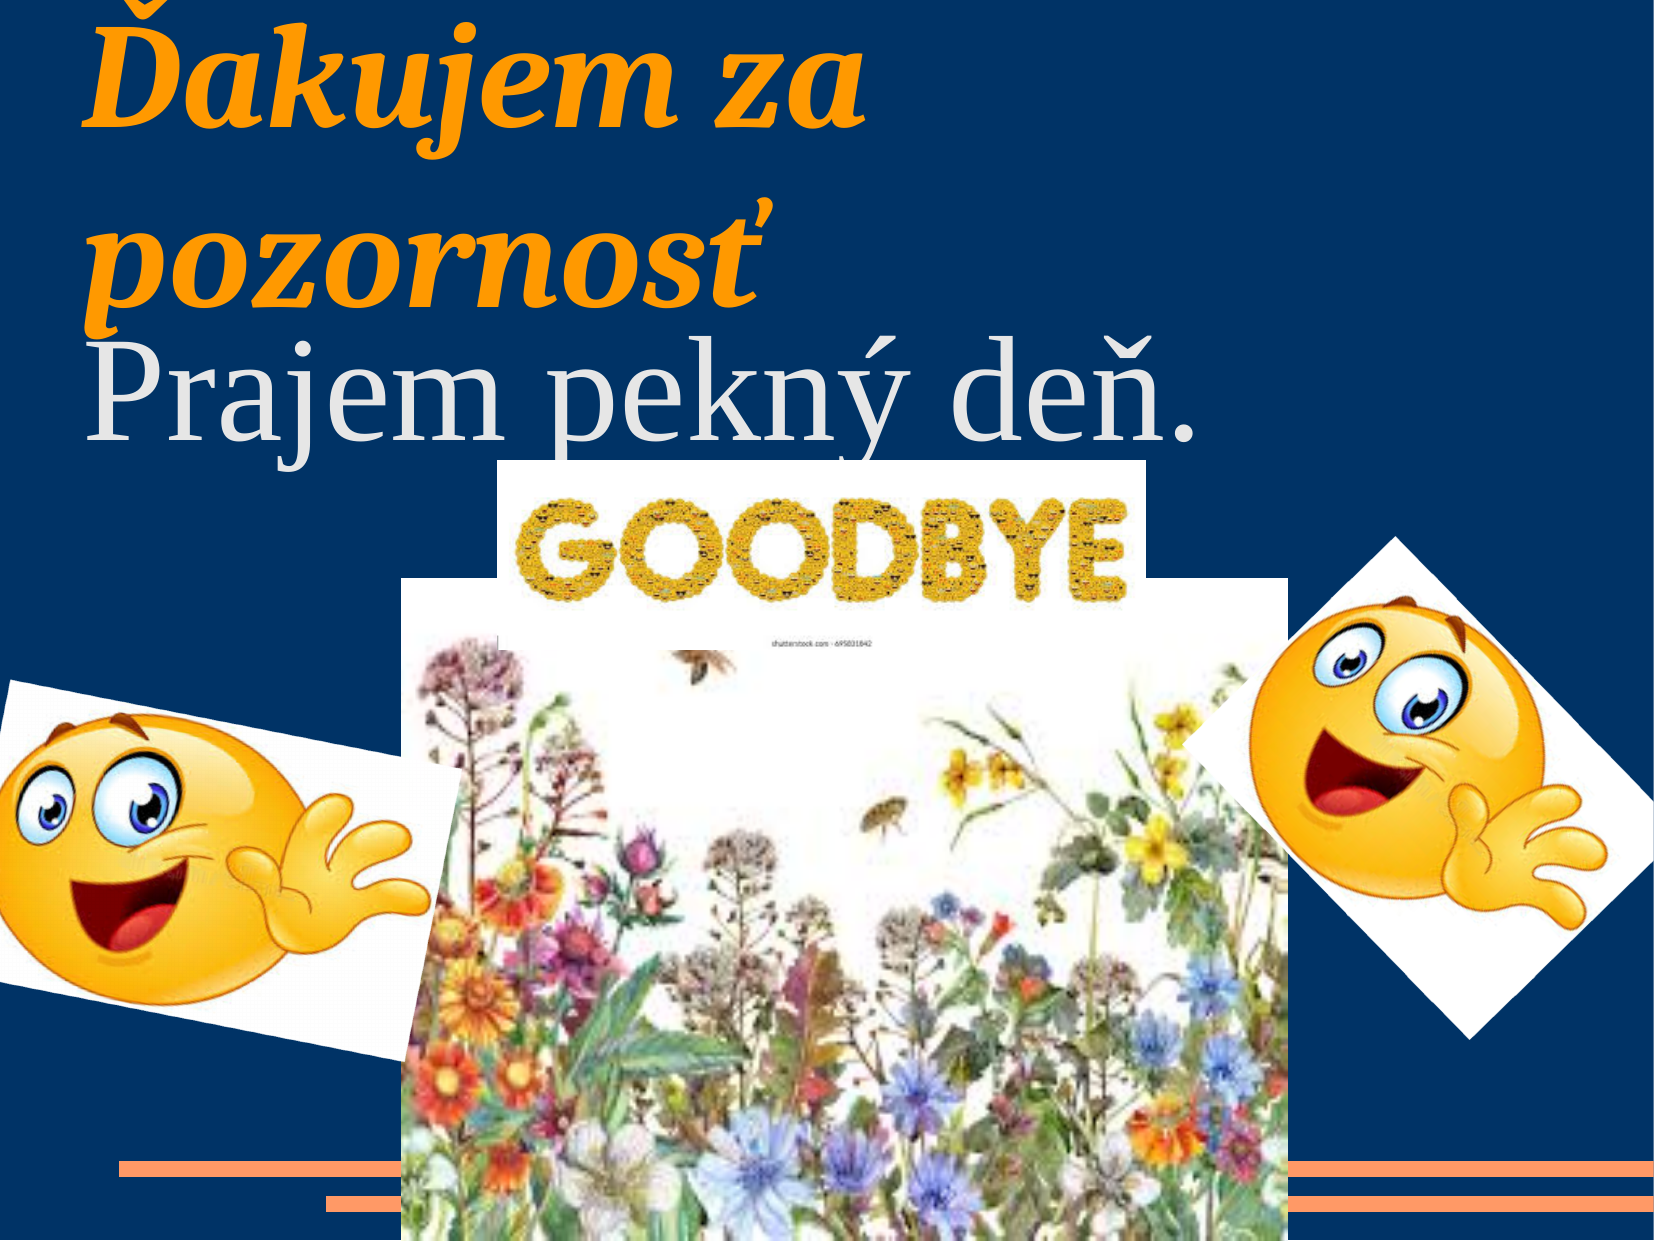

# Ďakujem za pozornosť
Prajem pekný deň.